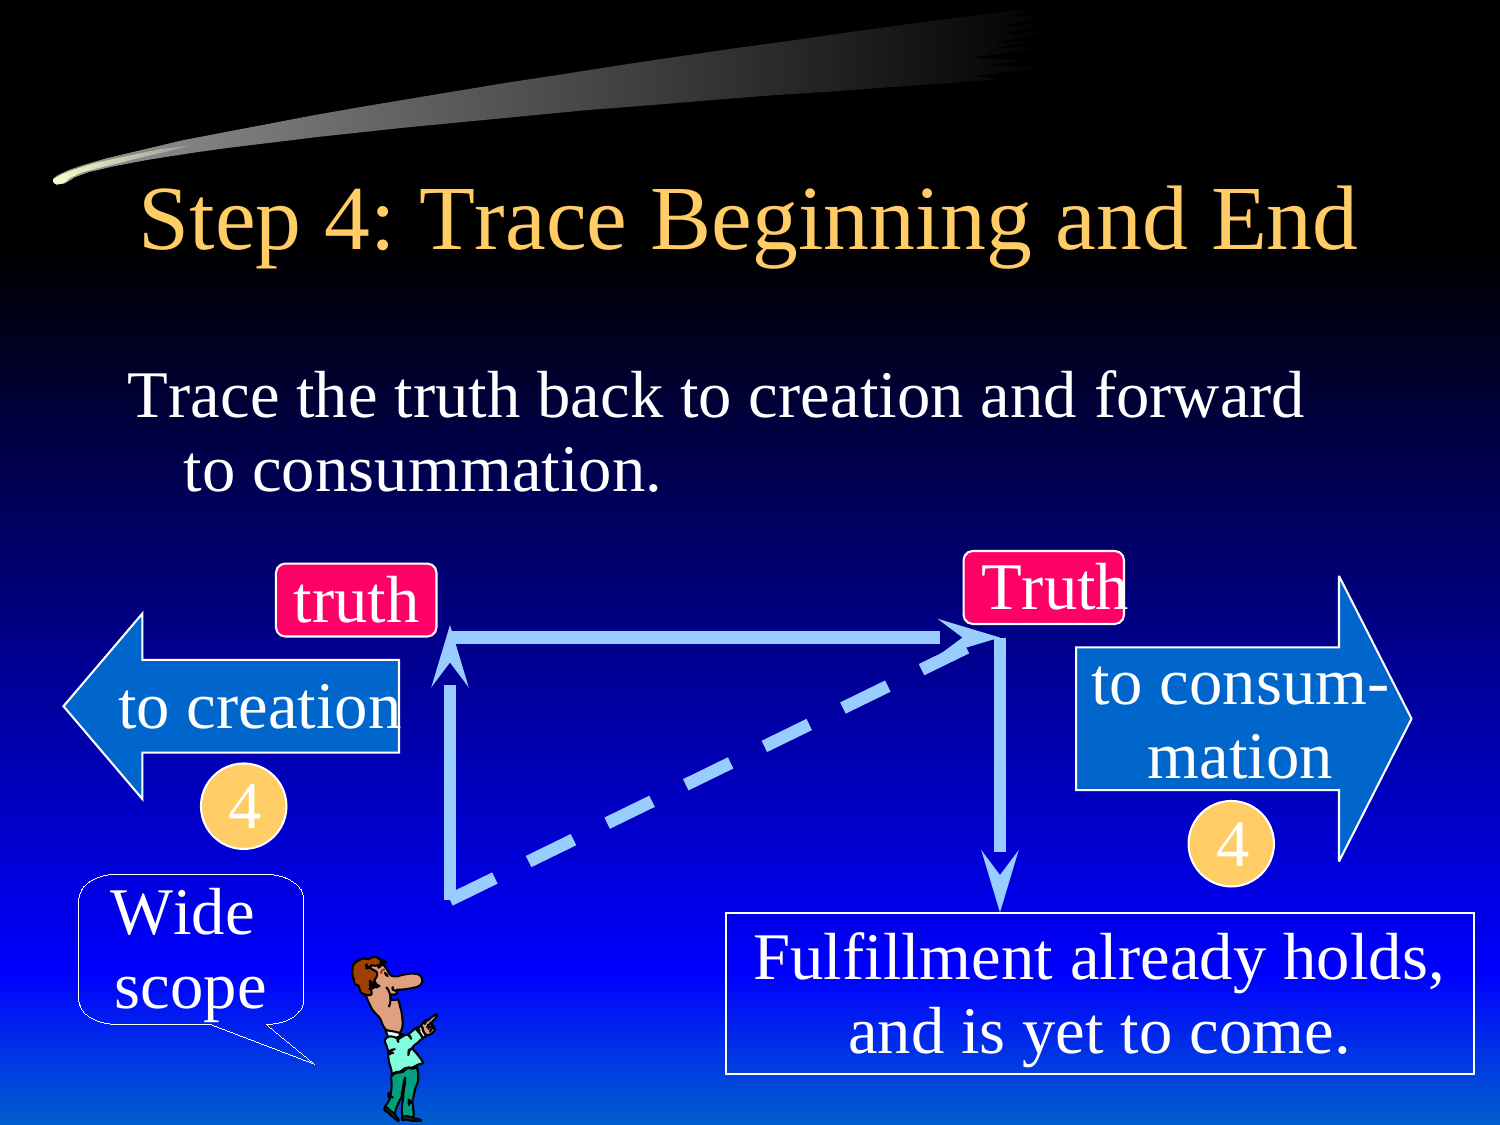

# Step 4: Trace Beginning and End
Trace the truth back to creation and forward to consummation.
Truth
truth
to consum-
mation
4
to creation
4
Wide
scope
Fulfillment already holds,
and is yet to come.